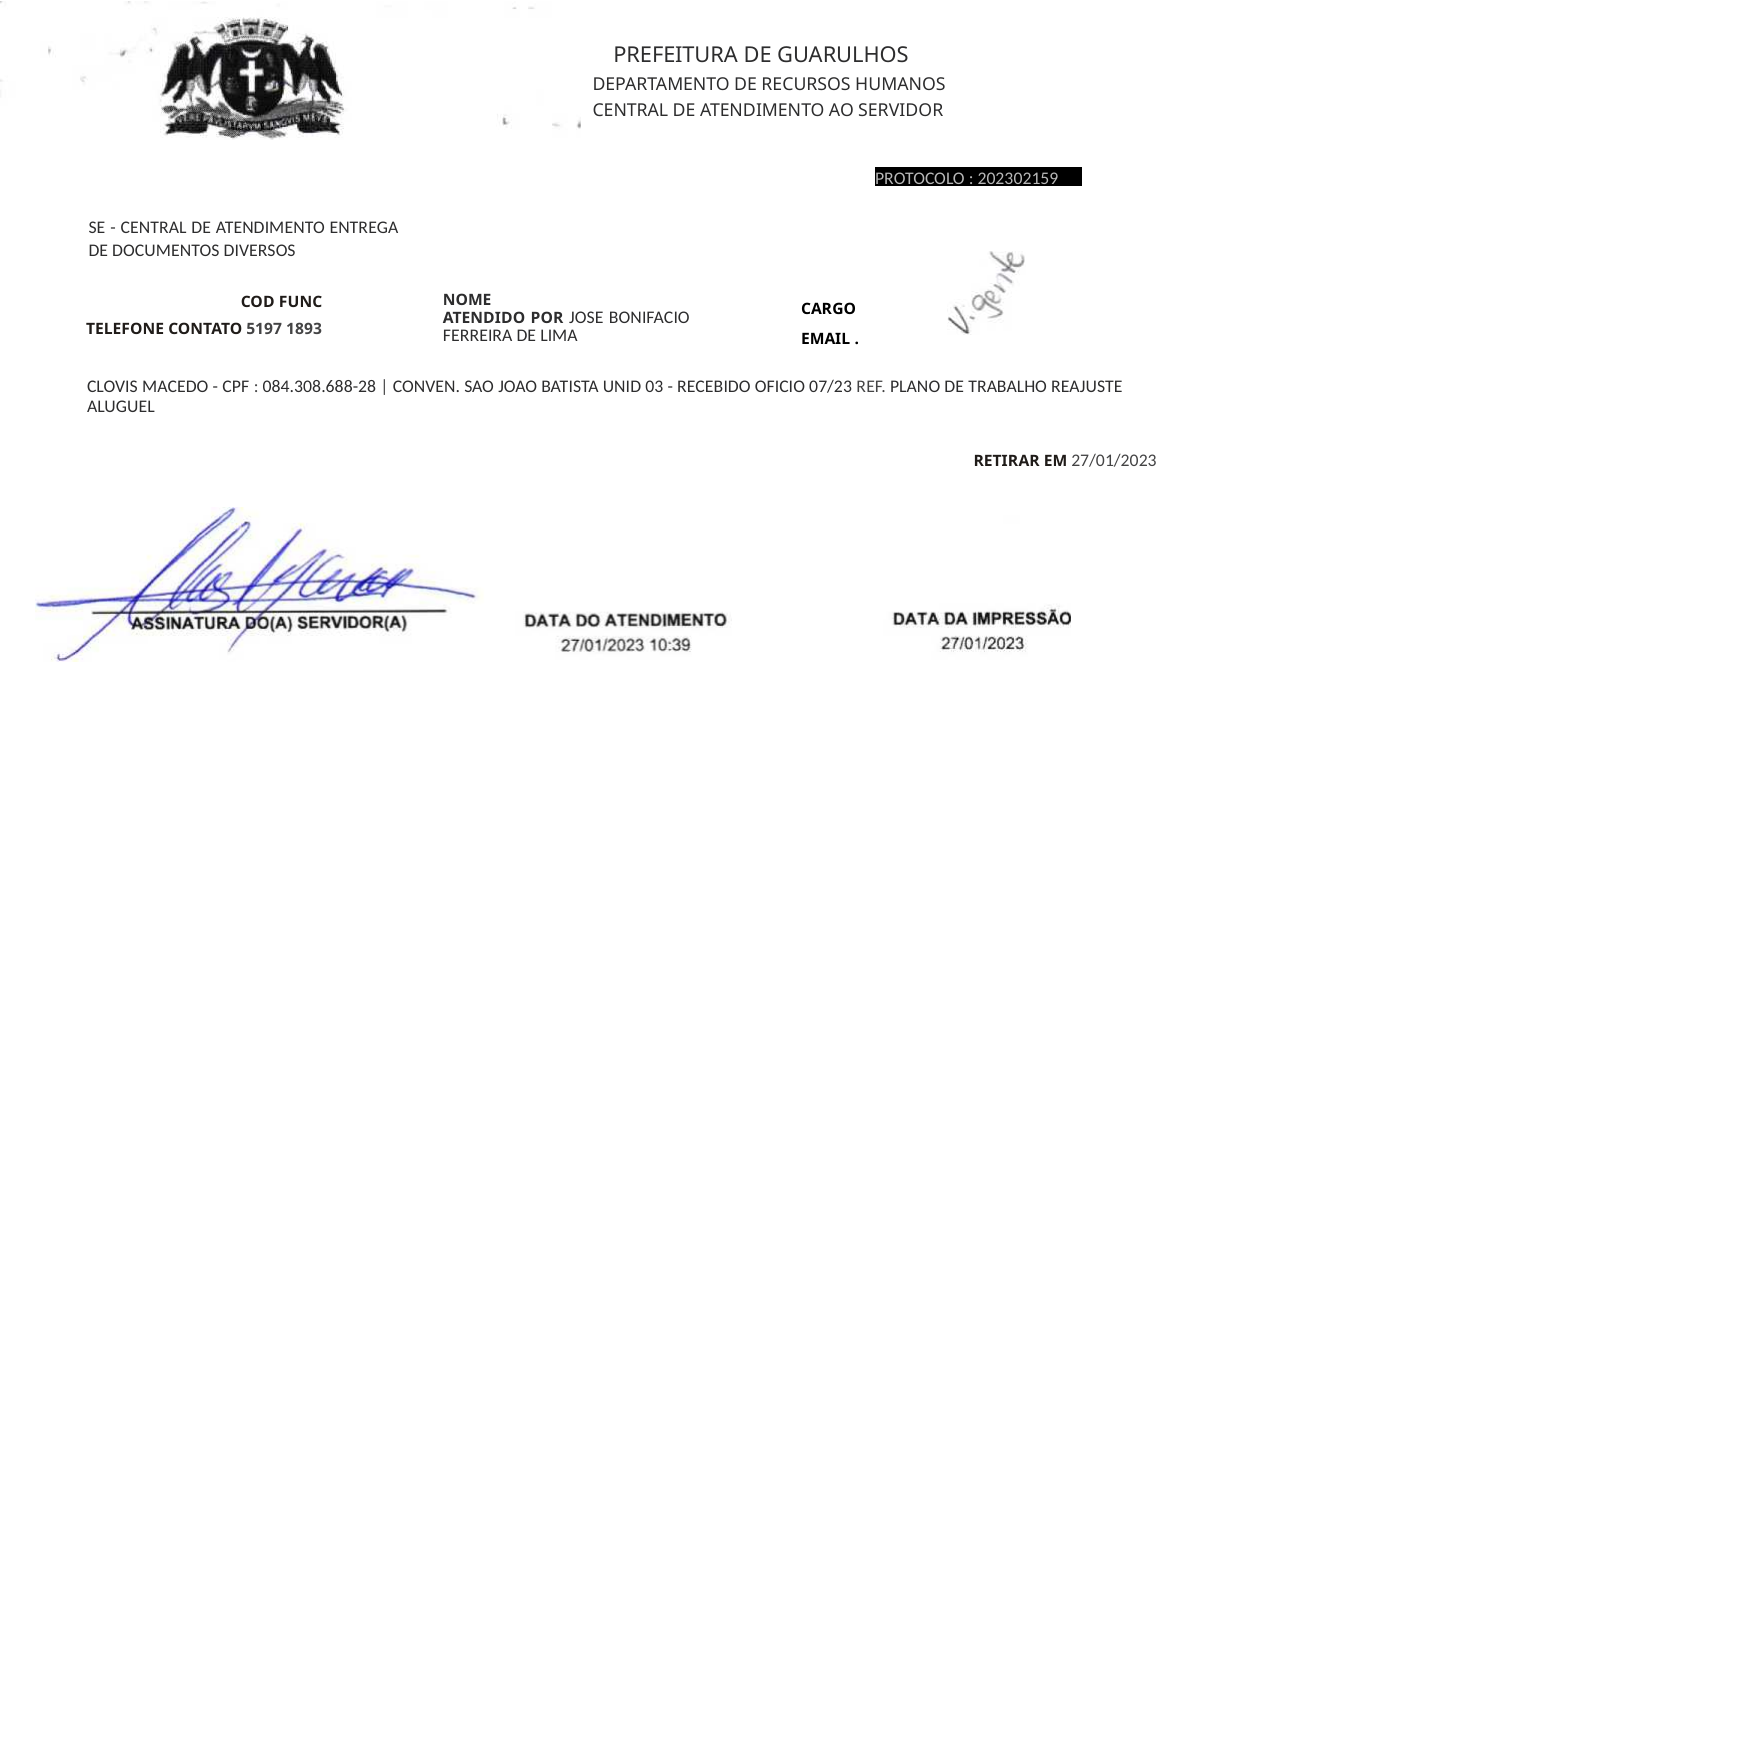

PREFEITURA DE GUARULHOS
DEPARTAMENTO DE RECURSOS HUMANOS CENTRAL DE ATENDIMENTO AO SERVIDOR
PROTOCOLO : 202302159
SE - CENTRAL DE ATENDIMENTO ENTREGA DE DOCUMENTOS DIVERSOS
CARGO EMAIL .
NOME
ATENDIDO POR JOSE BONIFACIO FERREIRA DE LIMA
COD FUNC
TELEFONE CONTATO 5197 1893
CLOVIS MACEDO - CPF : 084.308.688-28 | CONVEN. SAO JOAO BATISTA UNID 03 - RECEBIDO OFICIO 07/23 REF. PLANO DE TRABALHO REAJUSTE ALUGUEL
RETIRAR EM 27/01/2023